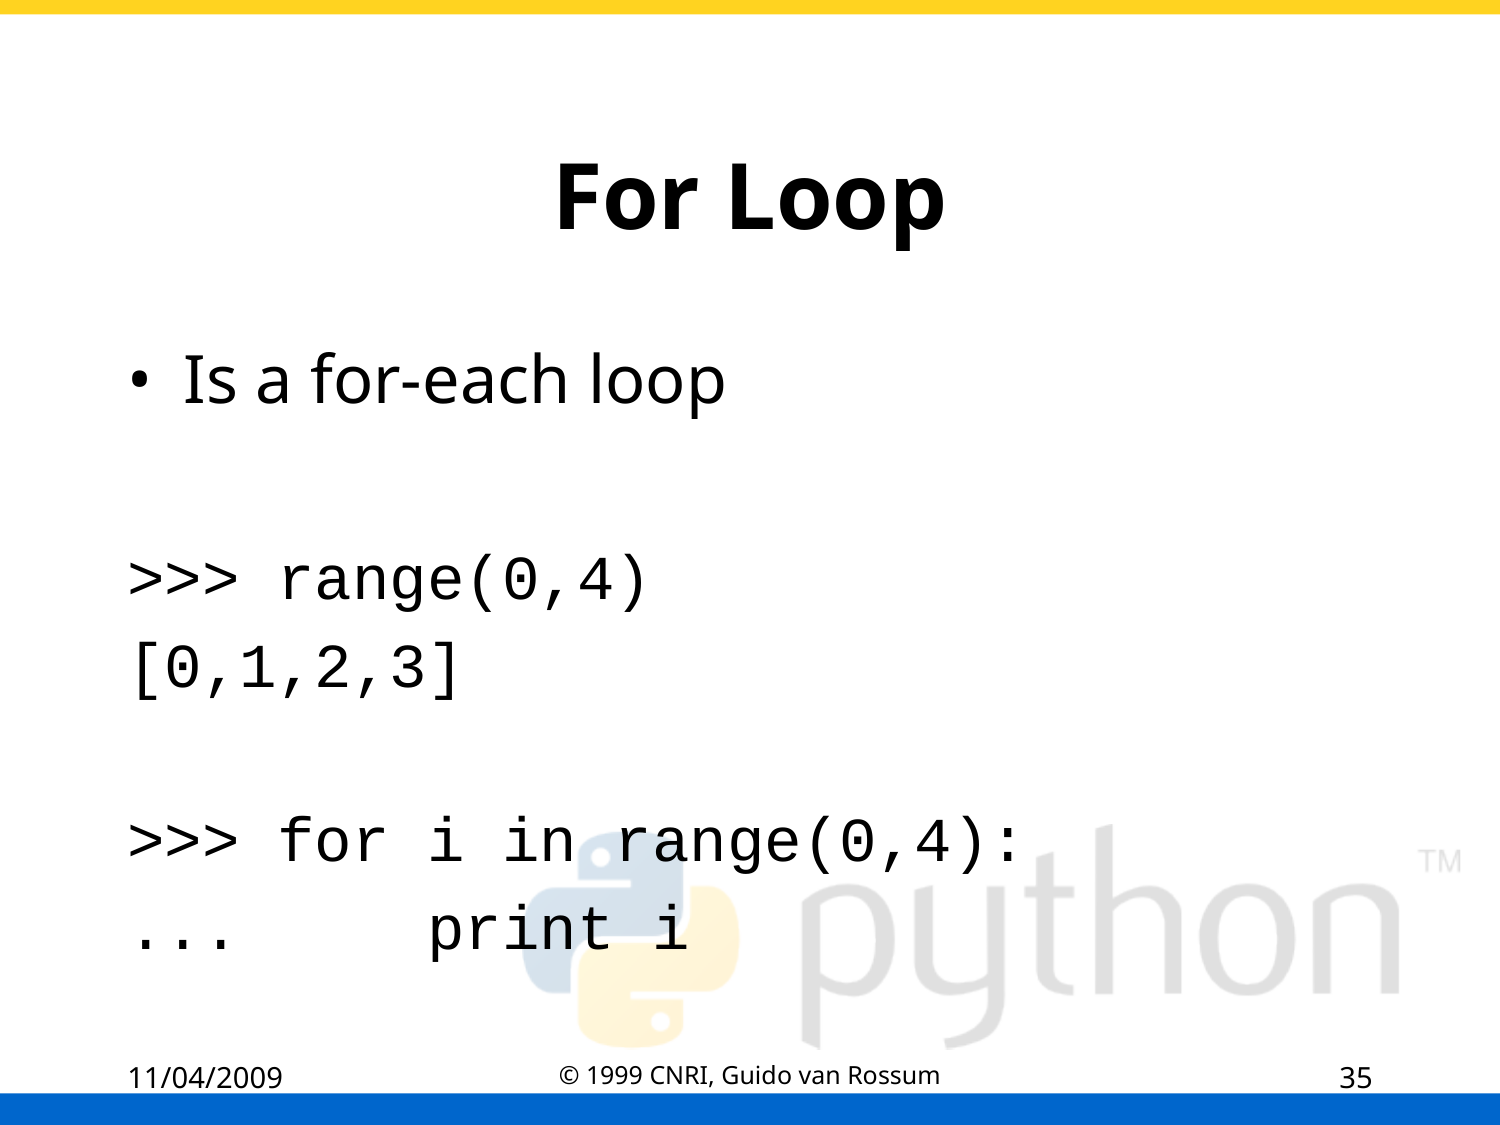

# For Loop
Is a for-each loop
>>> range(0,4)
[0,1,2,3]
>>> for i in range(0,4):
... print i
11/04/2009
© 1999 CNRI, Guido van Rossum
35